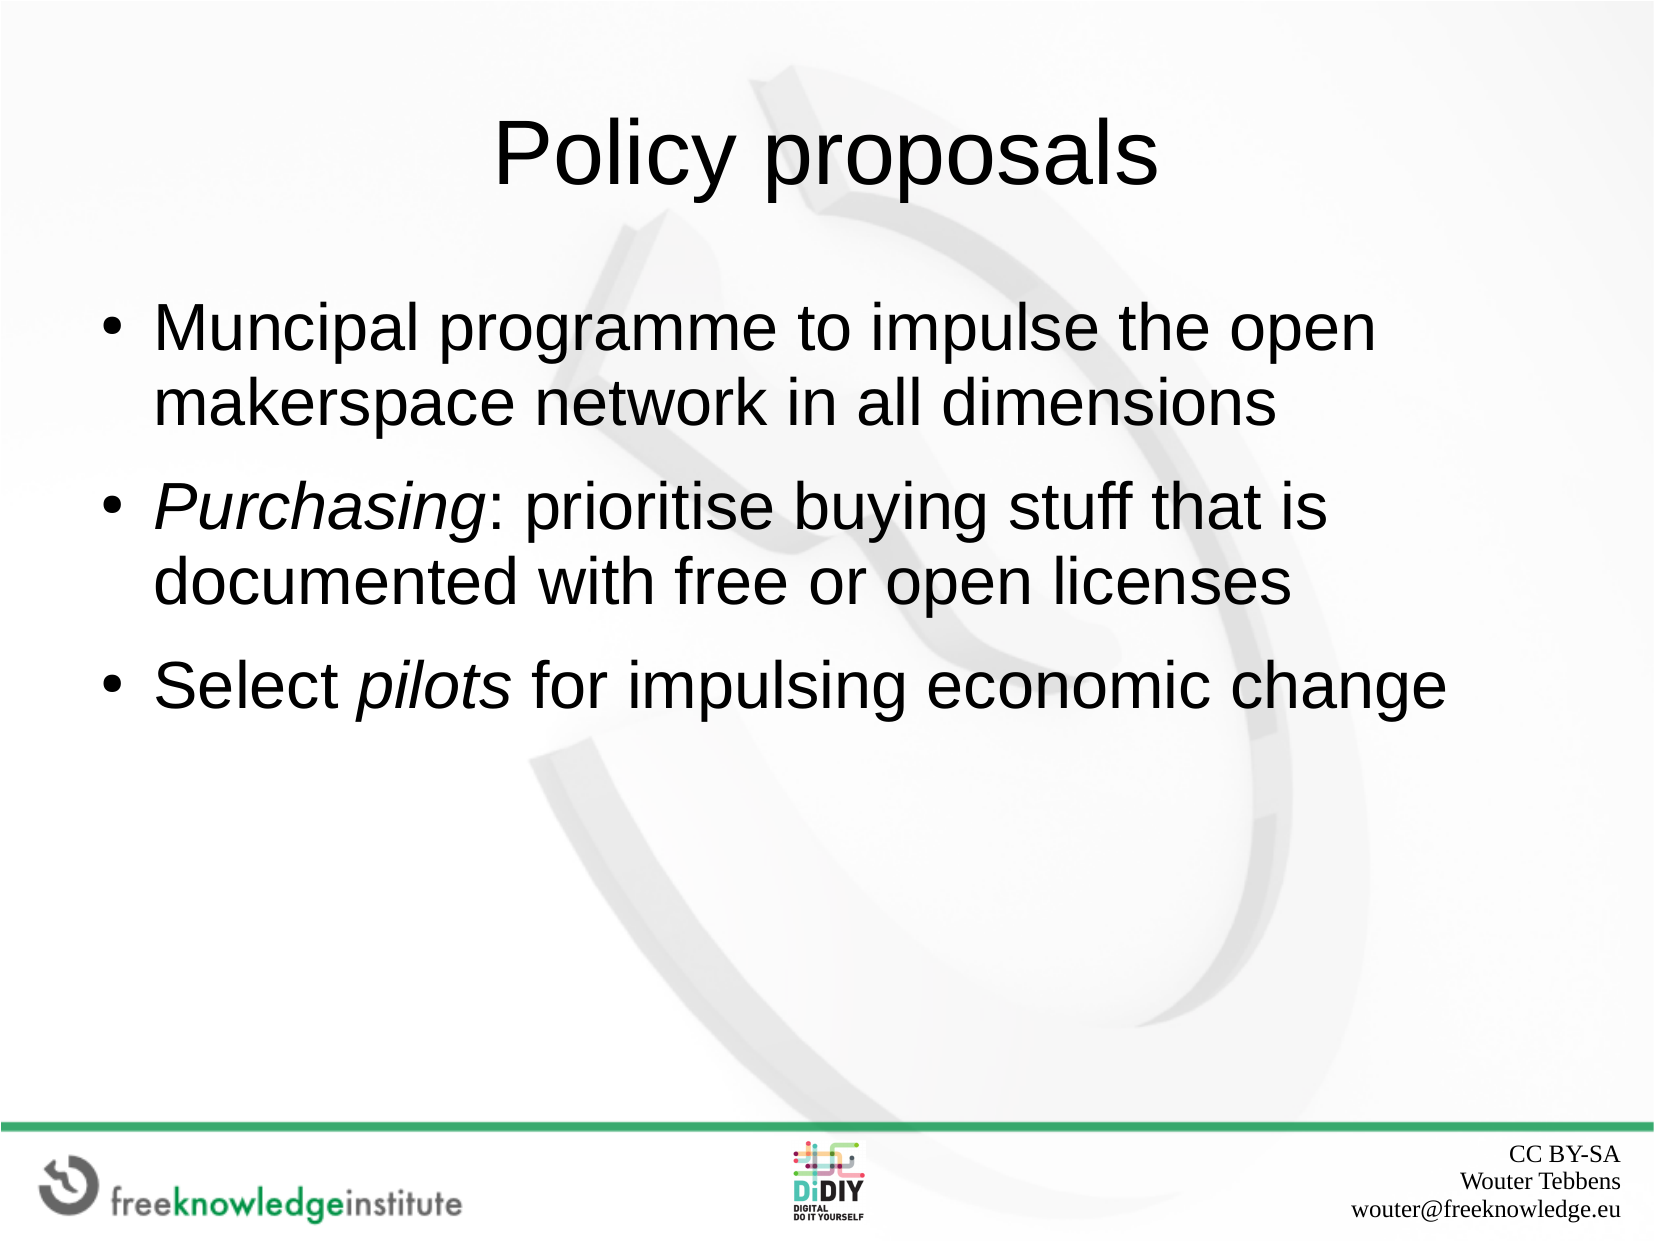

# Policy proposals
Muncipal programme to impulse the open makerspace network in all dimensions
Purchasing: prioritise buying stuff that is documented with free or open licenses
Select pilots for impulsing economic change